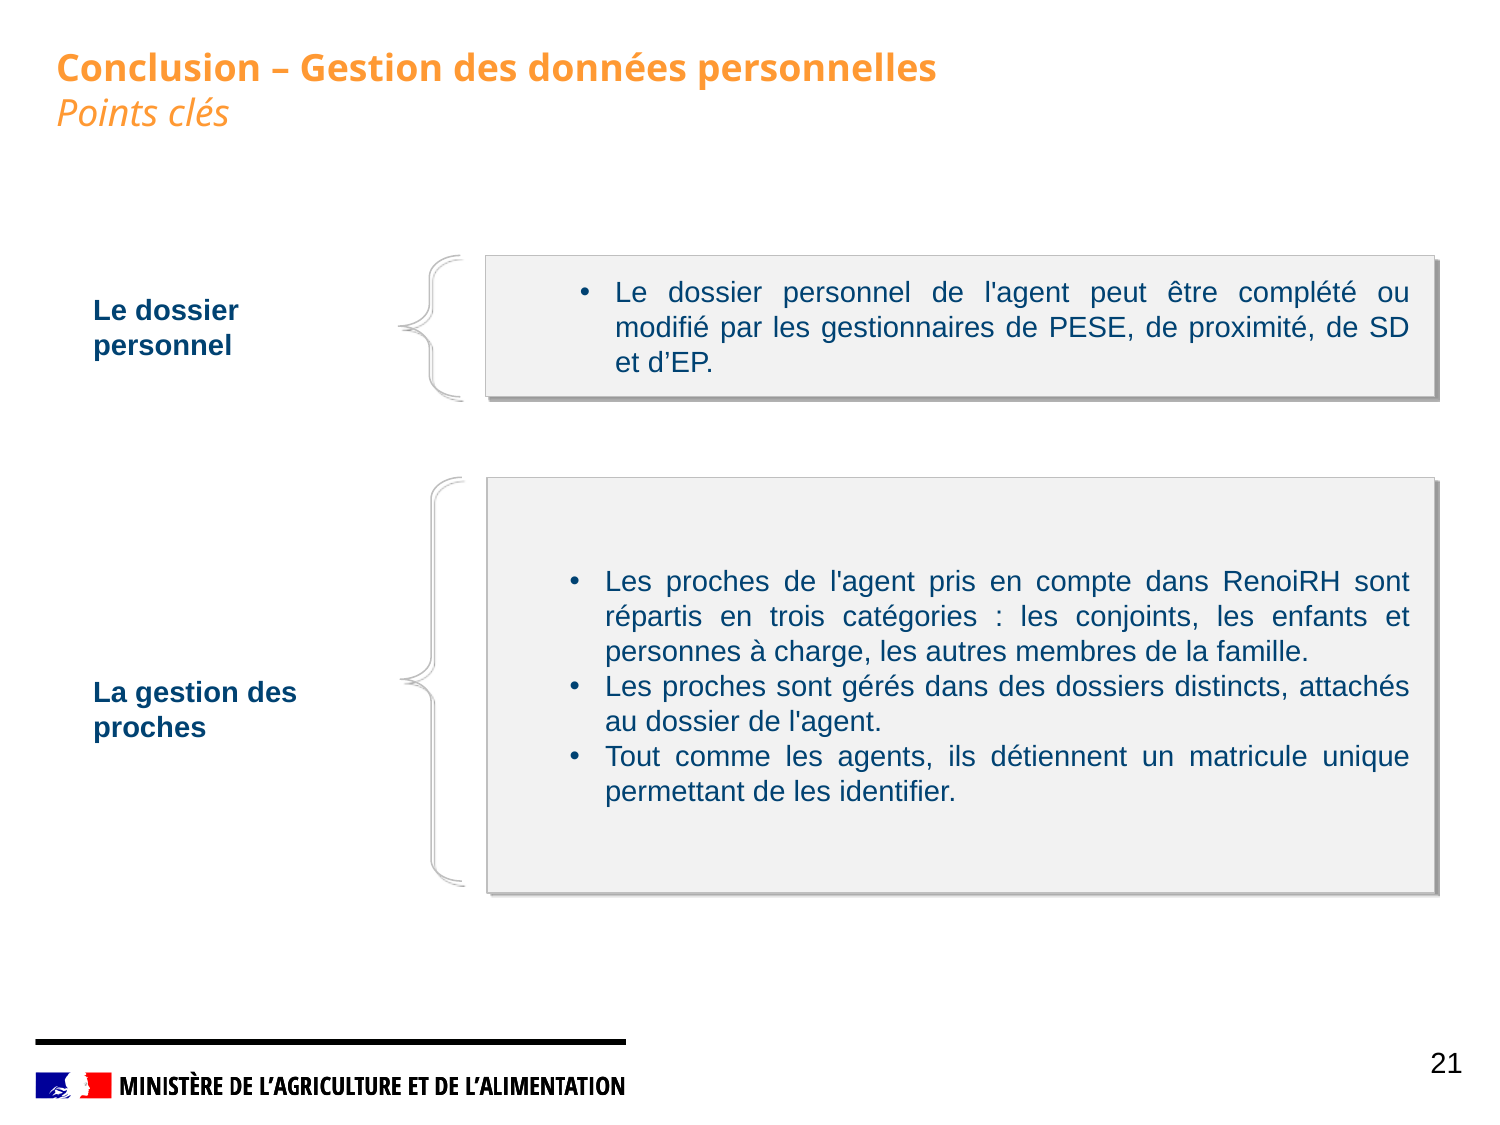

Conclusion – Gestion des données personnelles
Points clés
Le dossier personnel
Le dossier personnel de l'agent peut être complété ou modifié par les gestionnaires de PESE, de proximité, de SD et d’EP.
Les proches de l'agent pris en compte dans RenoiRH sont répartis en trois catégories : les conjoints, les enfants et personnes à charge, les autres membres de la famille.
Les proches sont gérés dans des dossiers distincts, attachés au dossier de l'agent.
Tout comme les agents, ils détiennent un matricule unique permettant de les identifier.
La gestion des proches